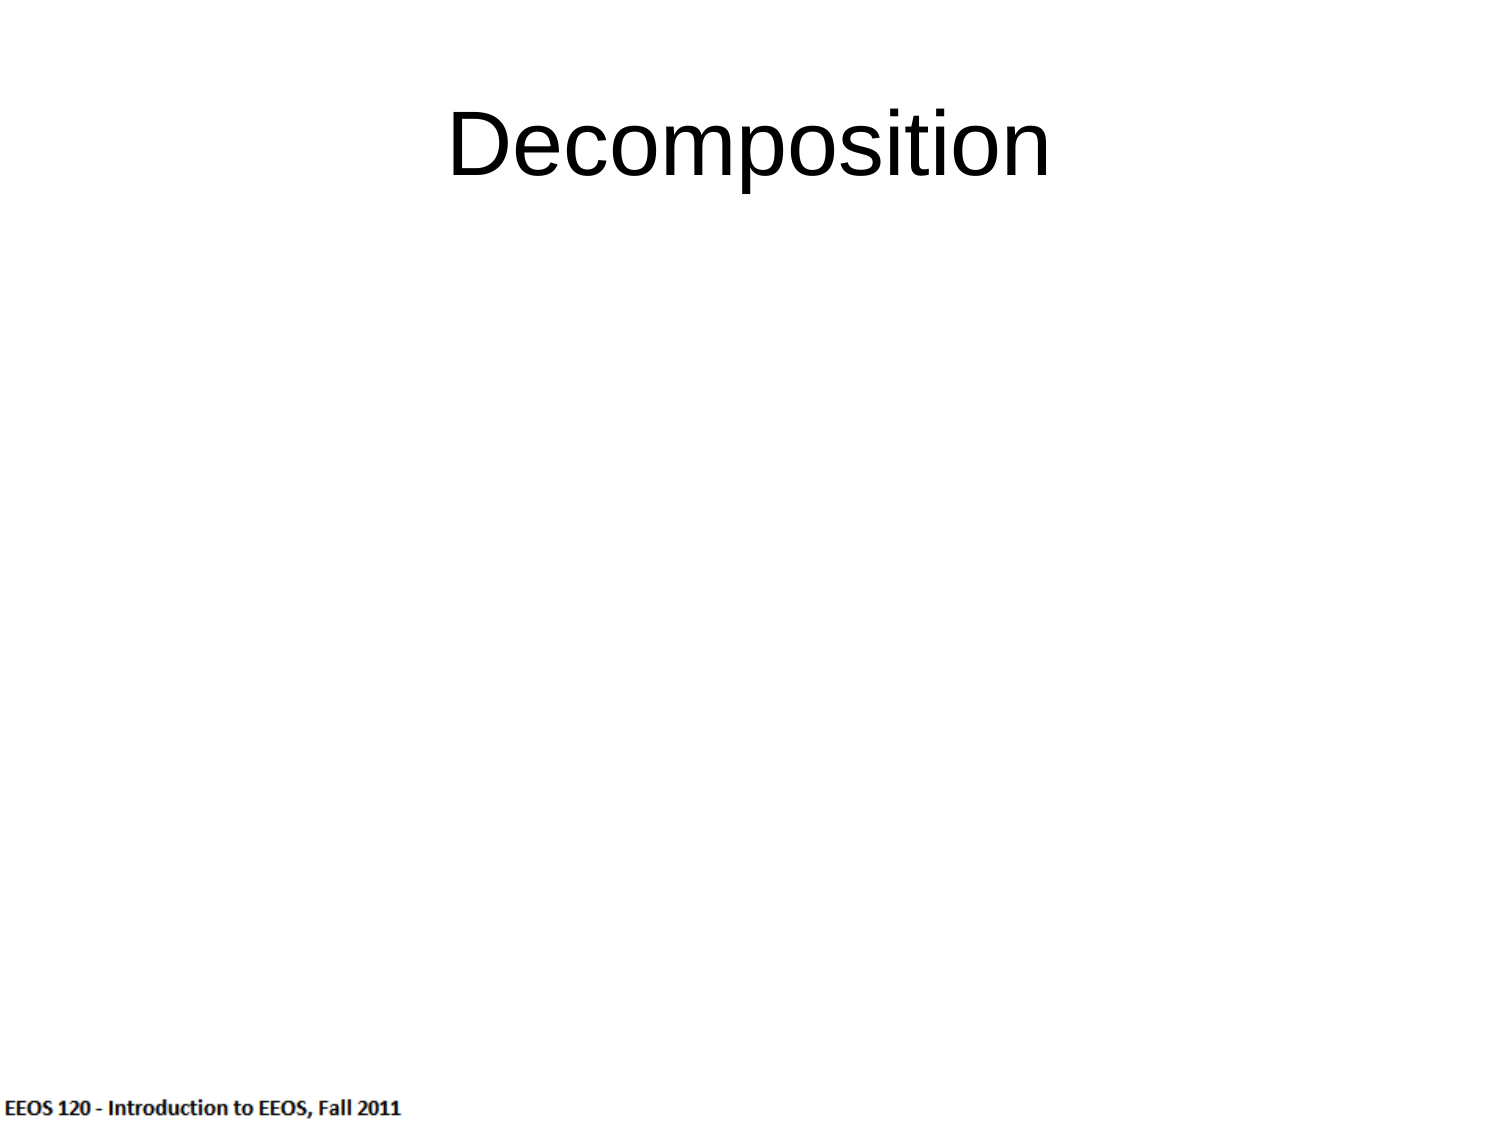

# Decomposition
Image removed due to copyright restriction